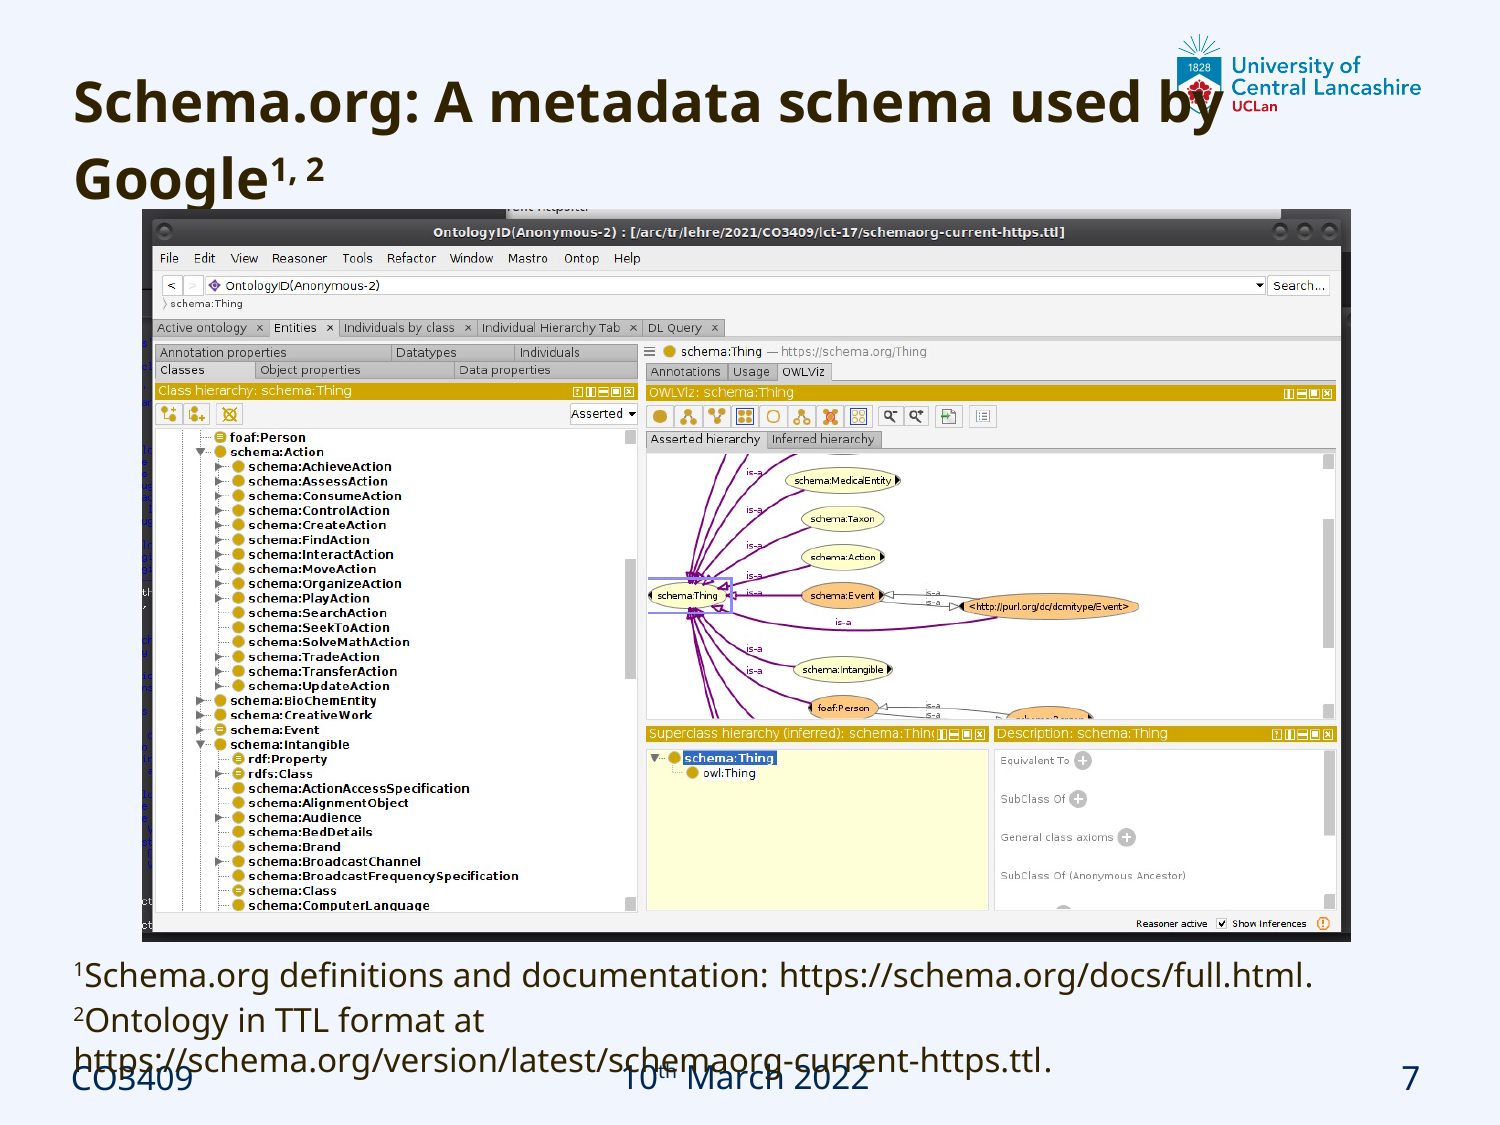

# Schema.org: A metadata schema used by Google1, 2
1Schema.org definitions and documentation: https://schema.org/docs/full.html.
2Ontology in TTL format at https://schema.org/version/latest/schemaorg-current-https.ttl.